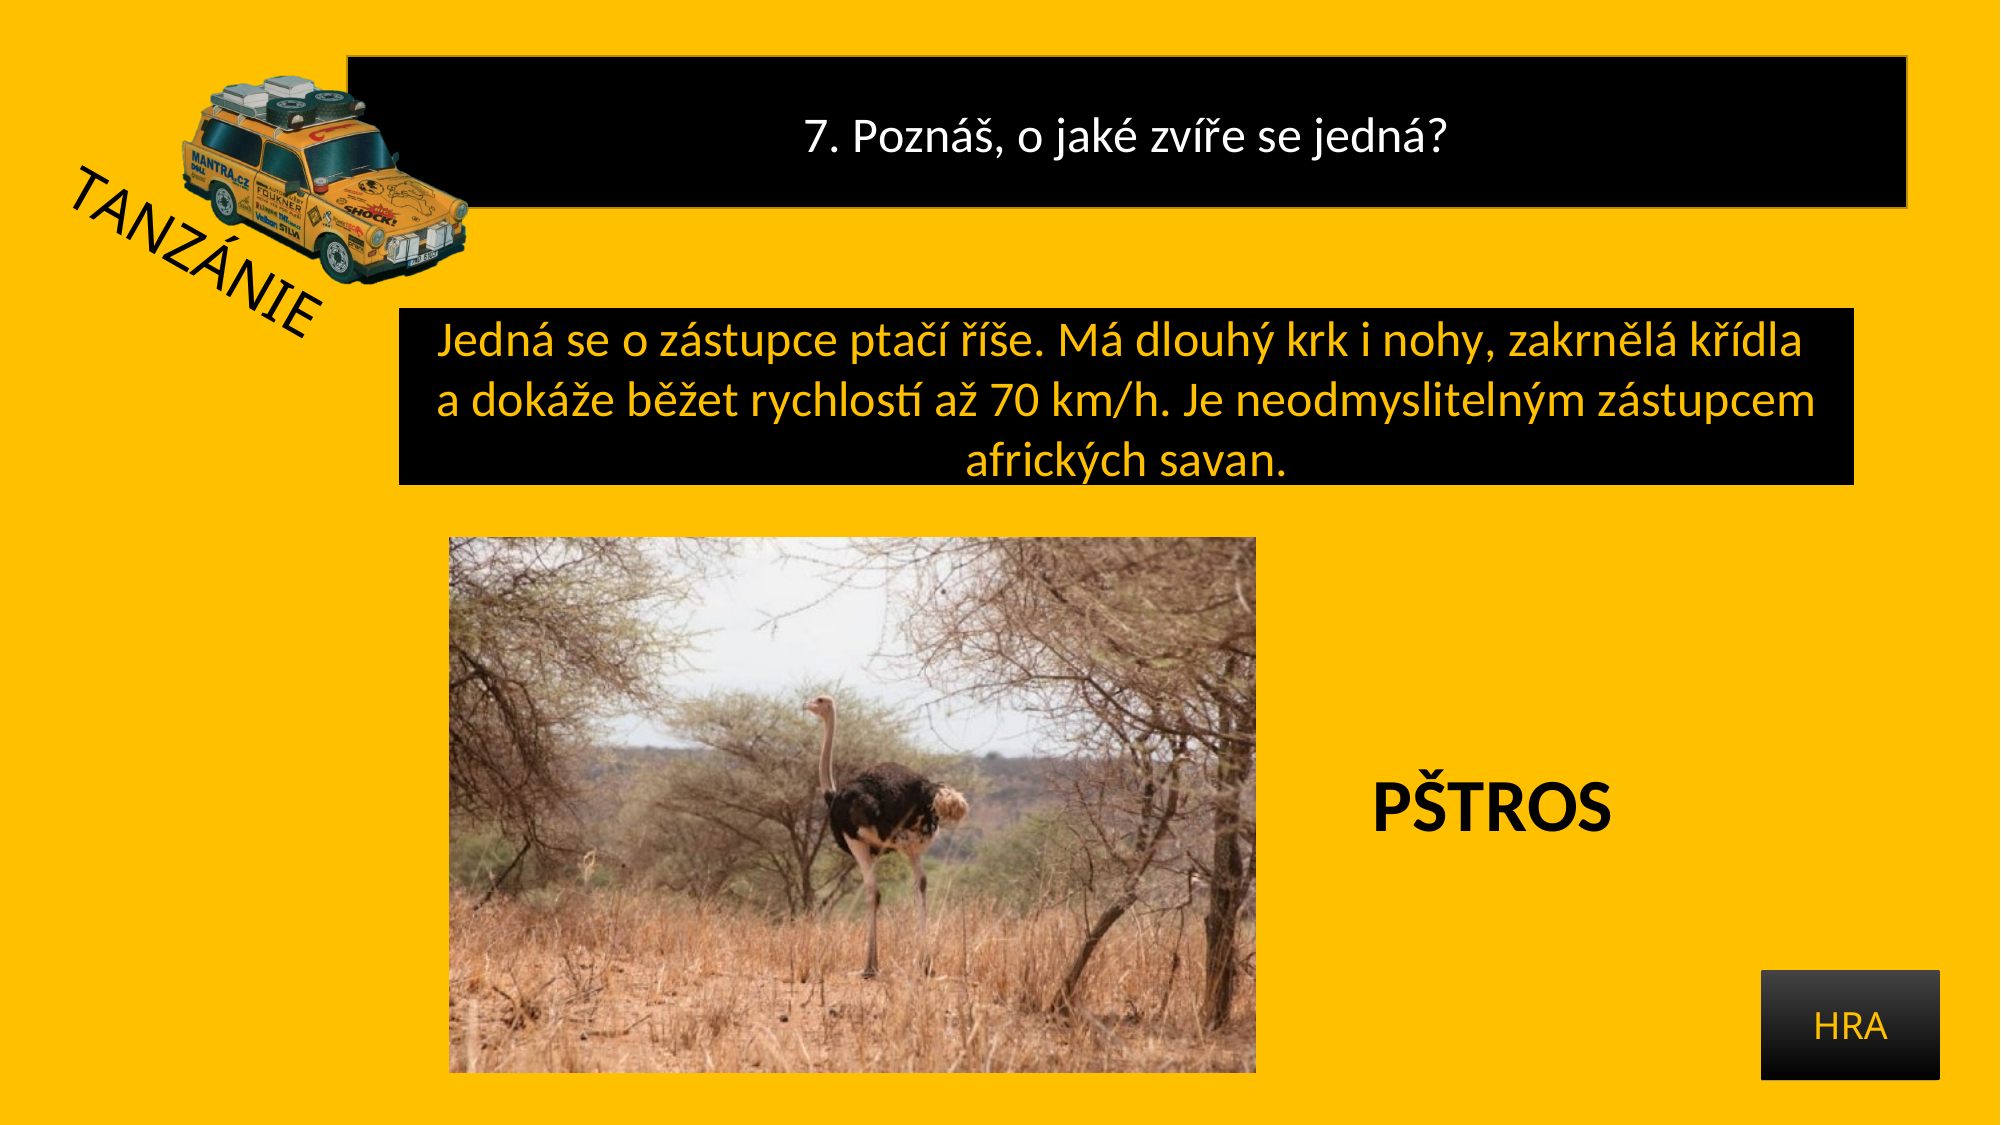

7. Poznáš, o jaké zvíře se jedná?
TANZÁNIE
Jedná se o zástupce ptačí říše. Má dlouhý krk i nohy, zakrnělá křídla
a dokáže běžet rychlostí až 70 km/h. Je neodmyslitelným zástupcem afrických savan.
PŠTROS
HRA